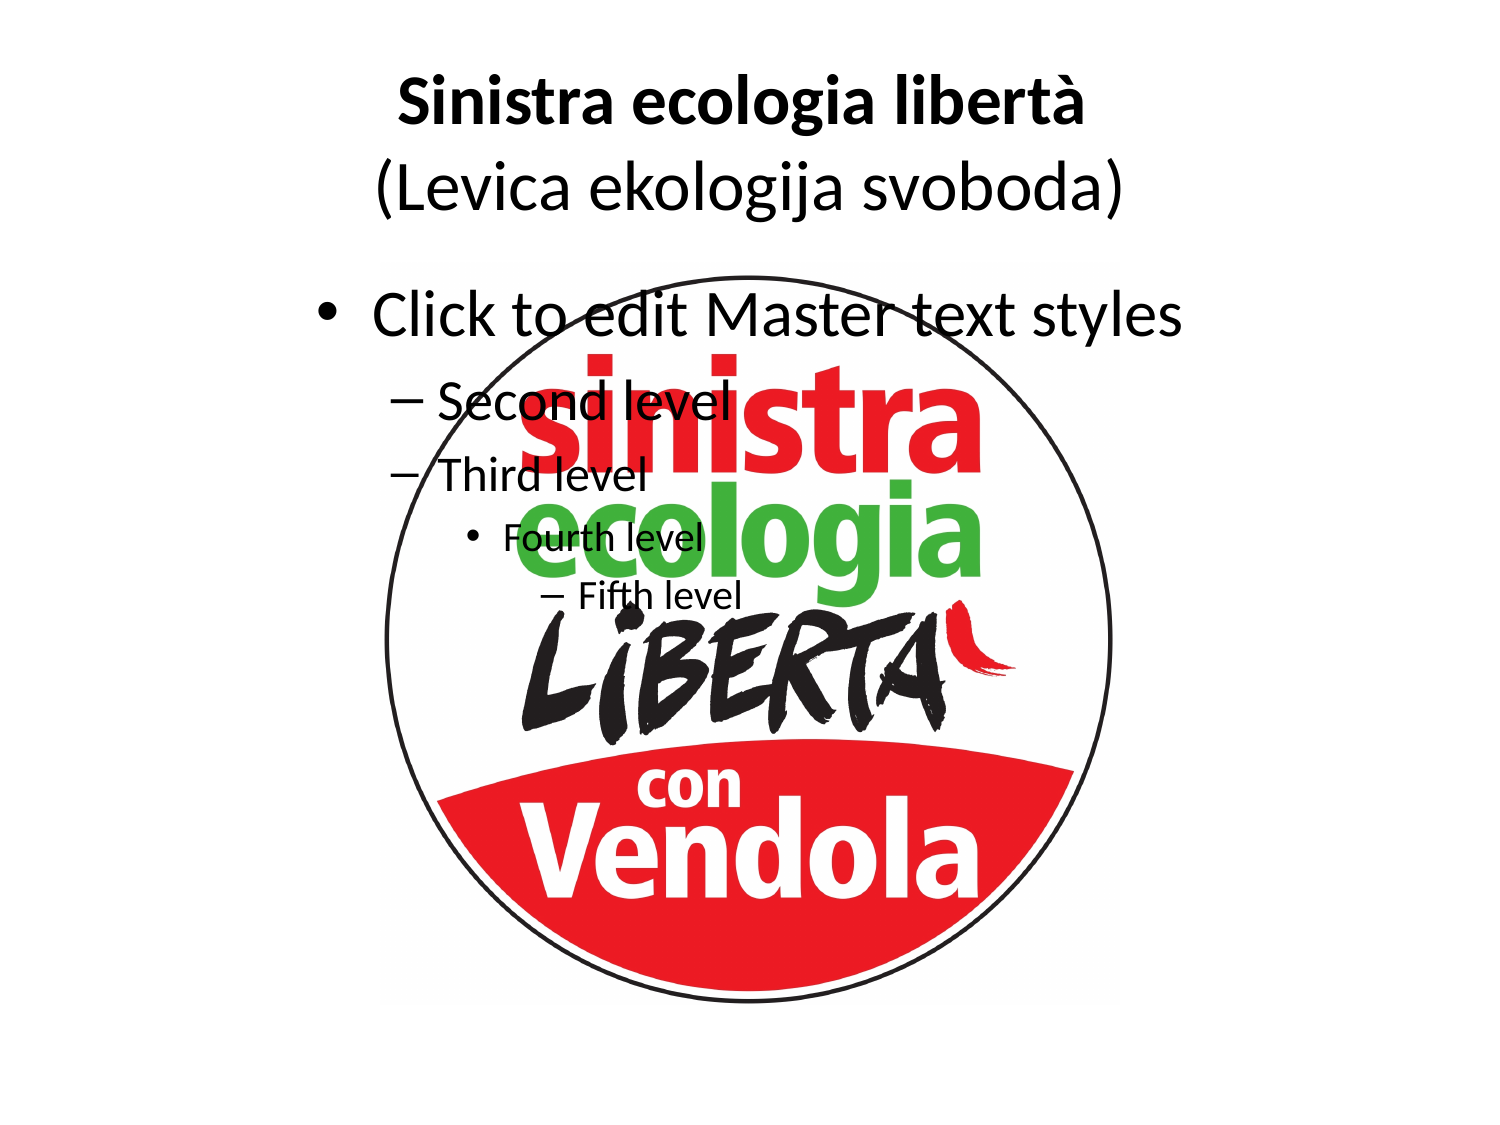

# Sinistra ecologia libertà (Levica ekologija svoboda)
Click to edit Master text styles
Second level
Third level
Fourth level
Fifth level